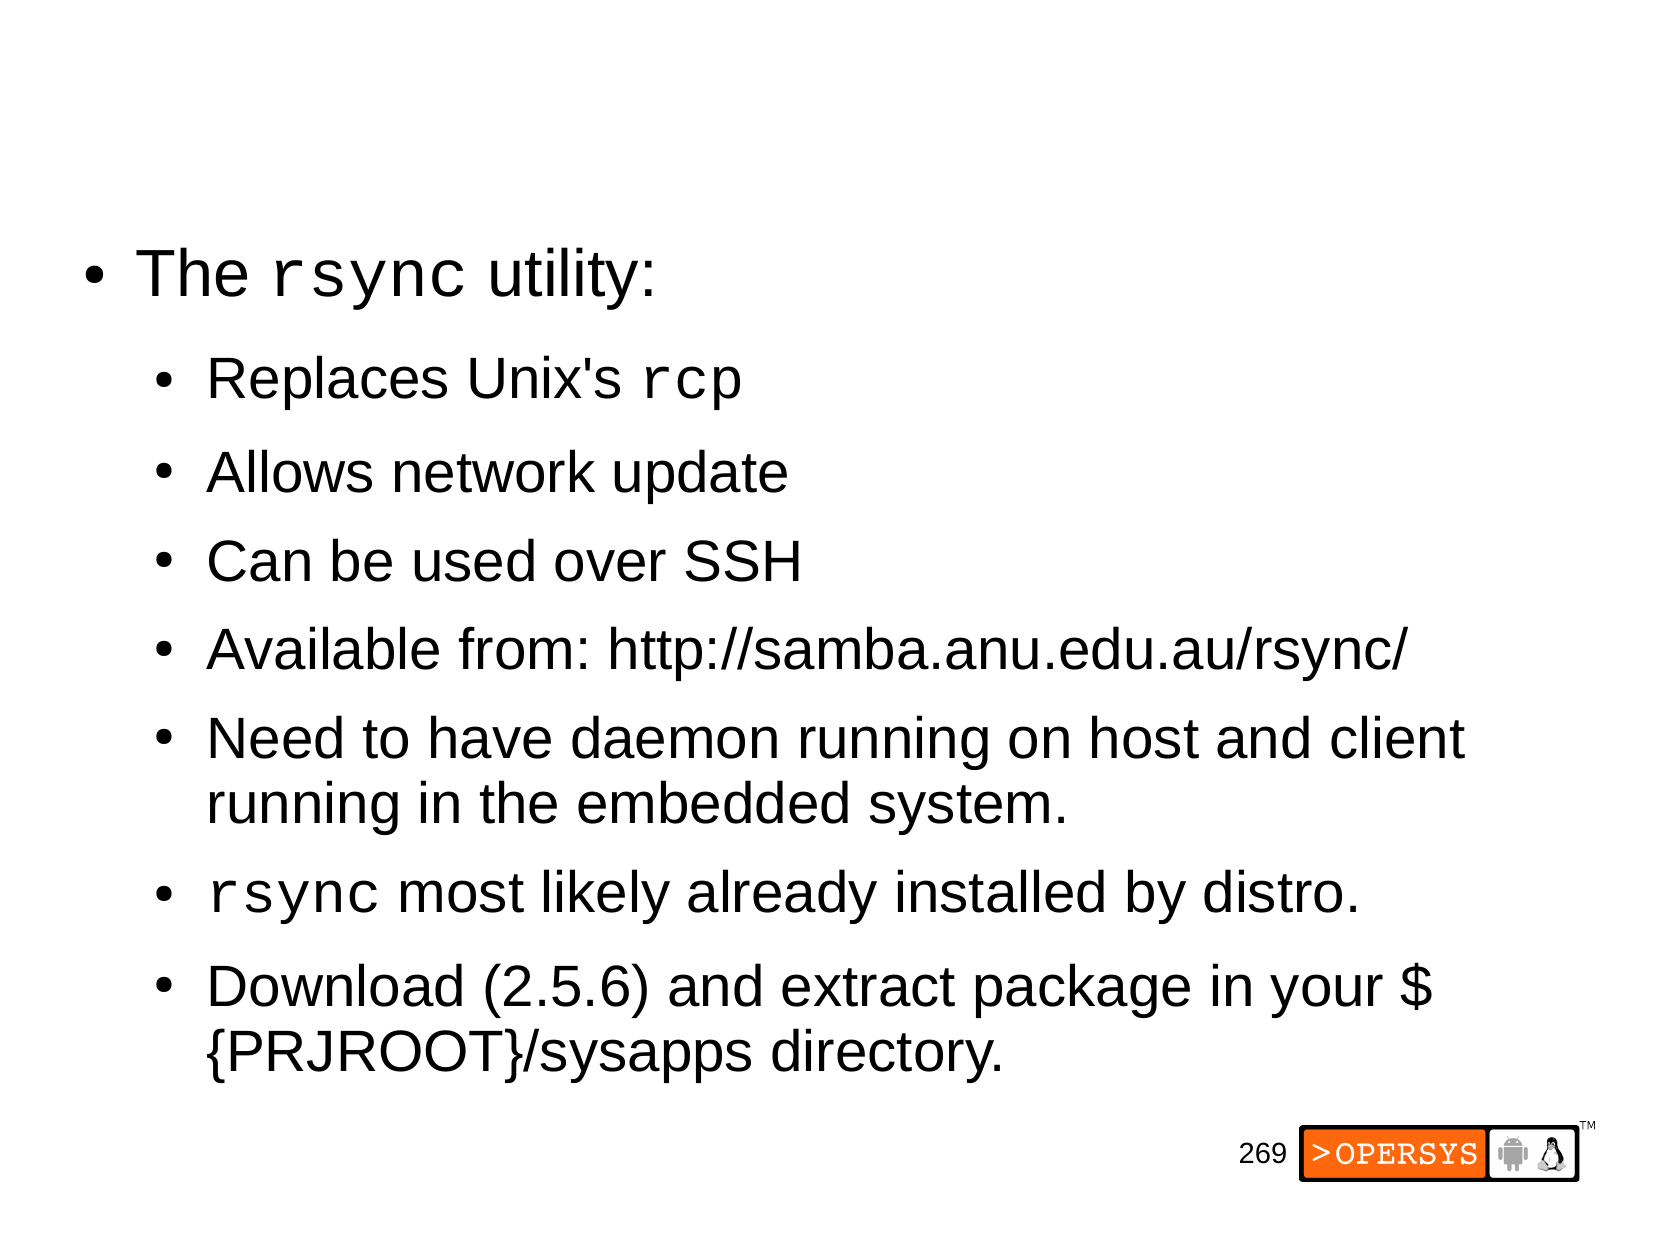

# The rsync utility:
Replaces Unix's rcp
Allows network update
Can be used over SSH
Available from: http://samba.anu.edu.au/rsync/
Need to have daemon running on host and client running in the embedded system.
rsync most likely already installed by distro.
Download (2.5.6) and extract package in your ${PRJROOT}/sysapps directory.